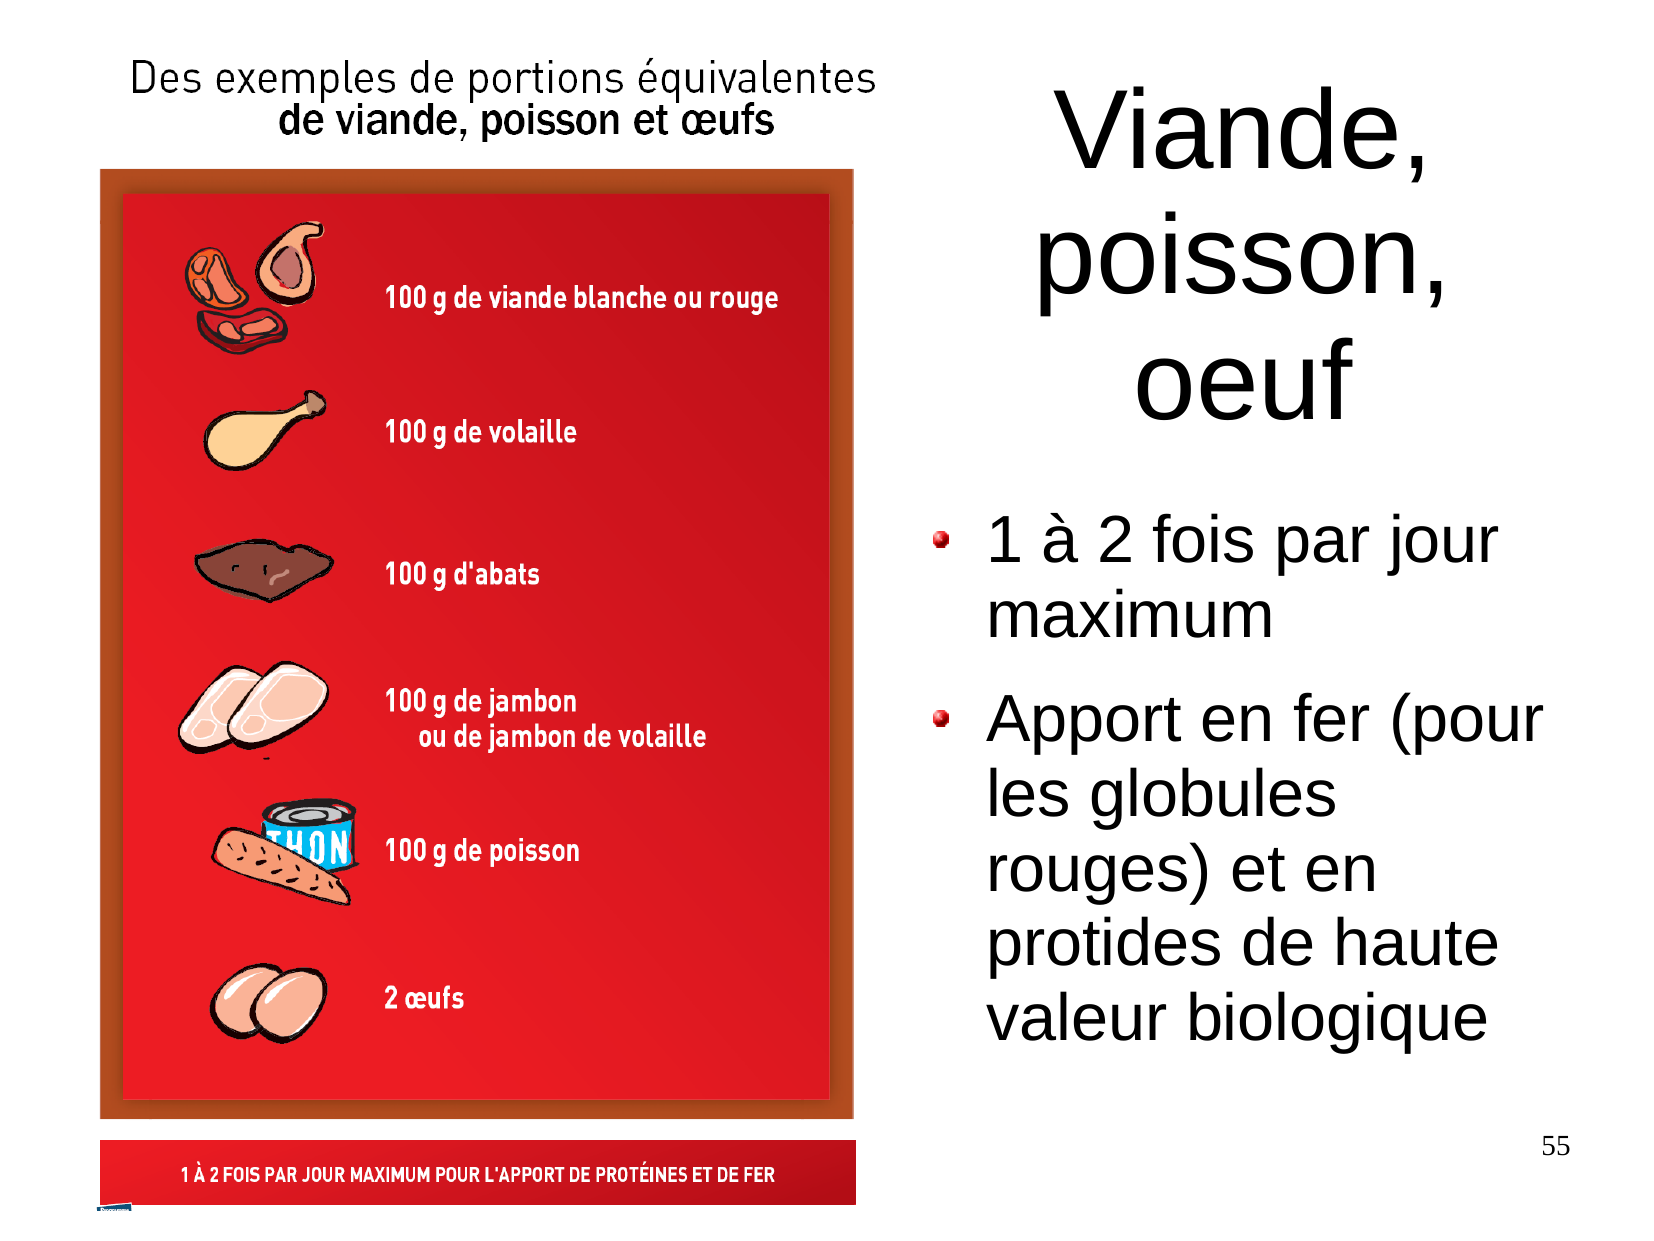

# Viande, poisson, oeuf
1 à 2 fois par jour maximum
Apport en fer (pour les globules rouges) et en protides de haute valeur biologique
55